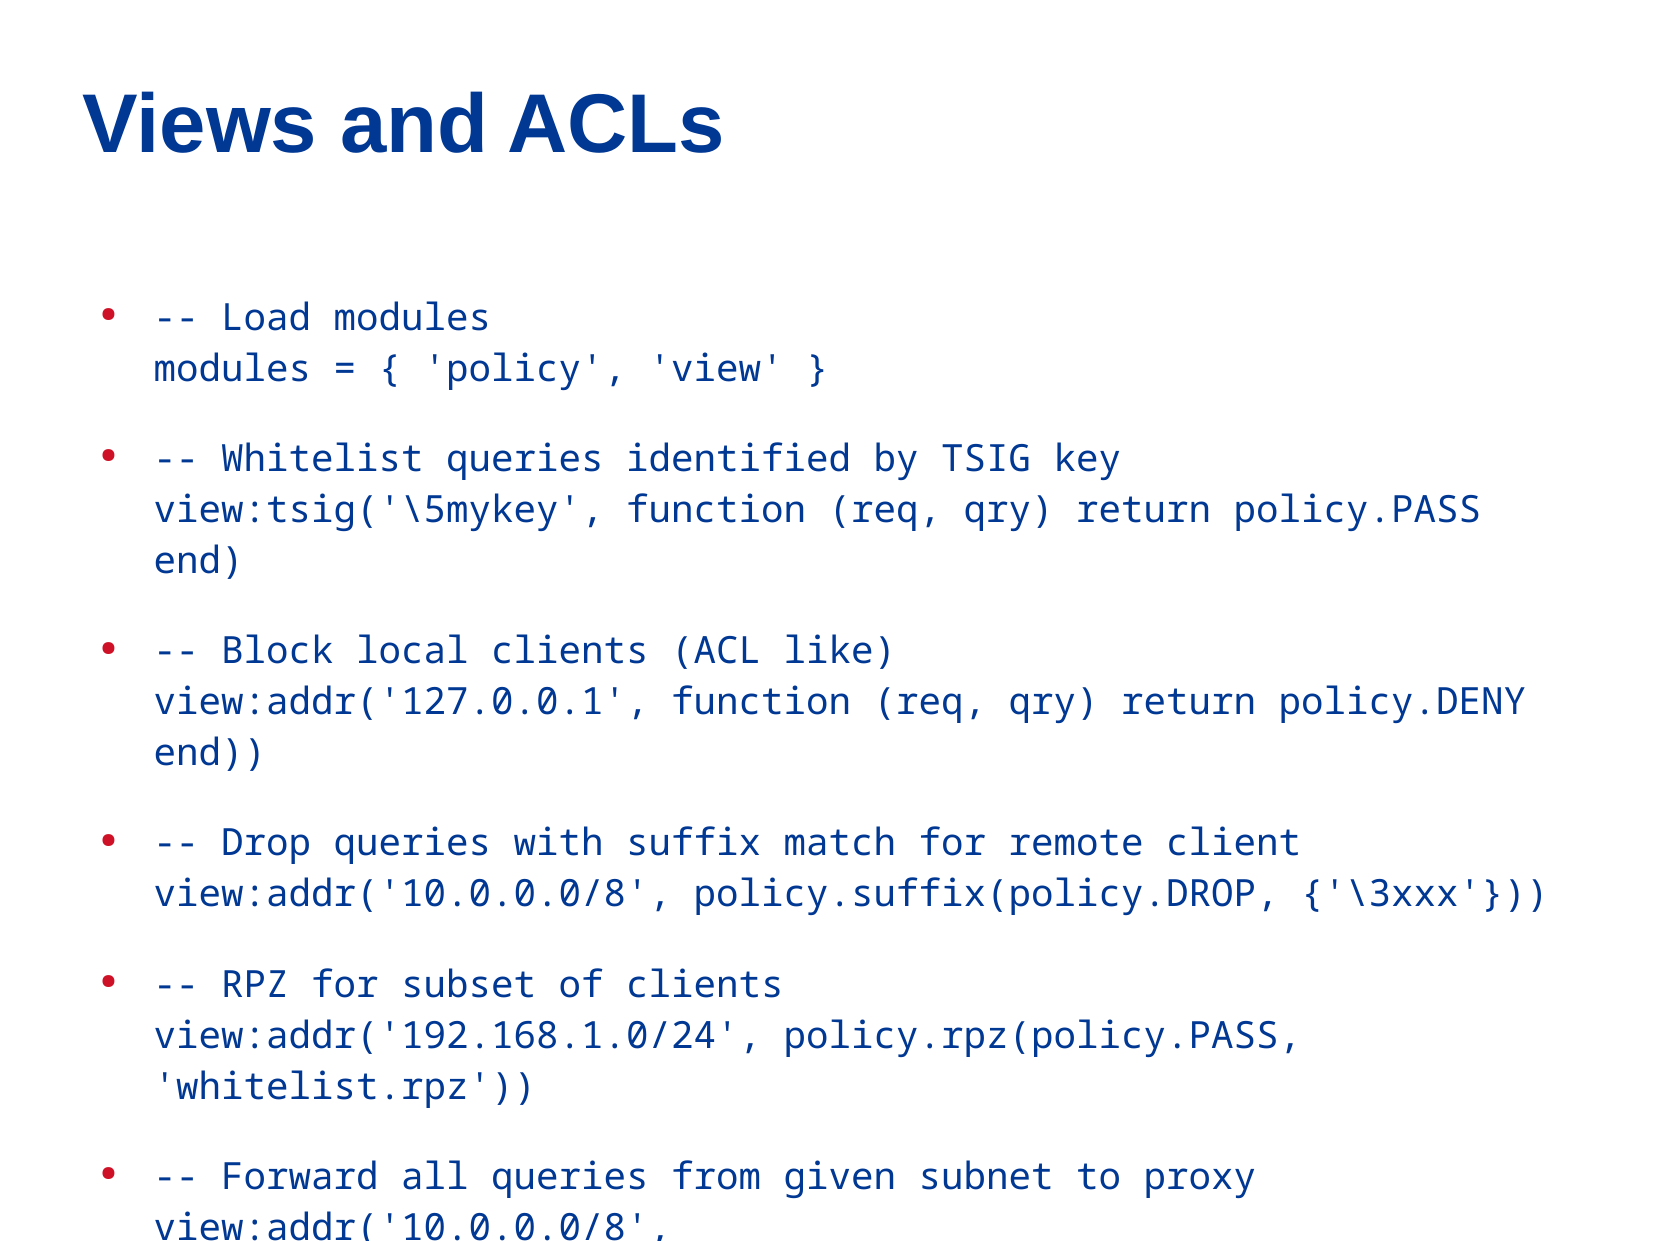

# Views and ACLs
-- Load modules
modules = { 'policy', 'view' }
-- Whitelist queries identified by TSIG key
view:tsig('\5mykey', function (req, qry) return policy.PASS end)
-- Block local clients (ACL like)
view:addr('127.0.0.1', function (req, qry) return policy.DENY end))
-- Drop queries with suffix match for remote client
view:addr('10.0.0.0/8', policy.suffix(policy.DROP, {'\3xxx'}))
-- RPZ for subset of clients
view:addr('192.168.1.0/24', policy.rpz(policy.PASS, 'whitelist.rpz'))
-- Forward all queries from given subnet to proxy
view:addr('10.0.0.0/8', policy.all(policy.FORWARD('2001:DB8::1')))